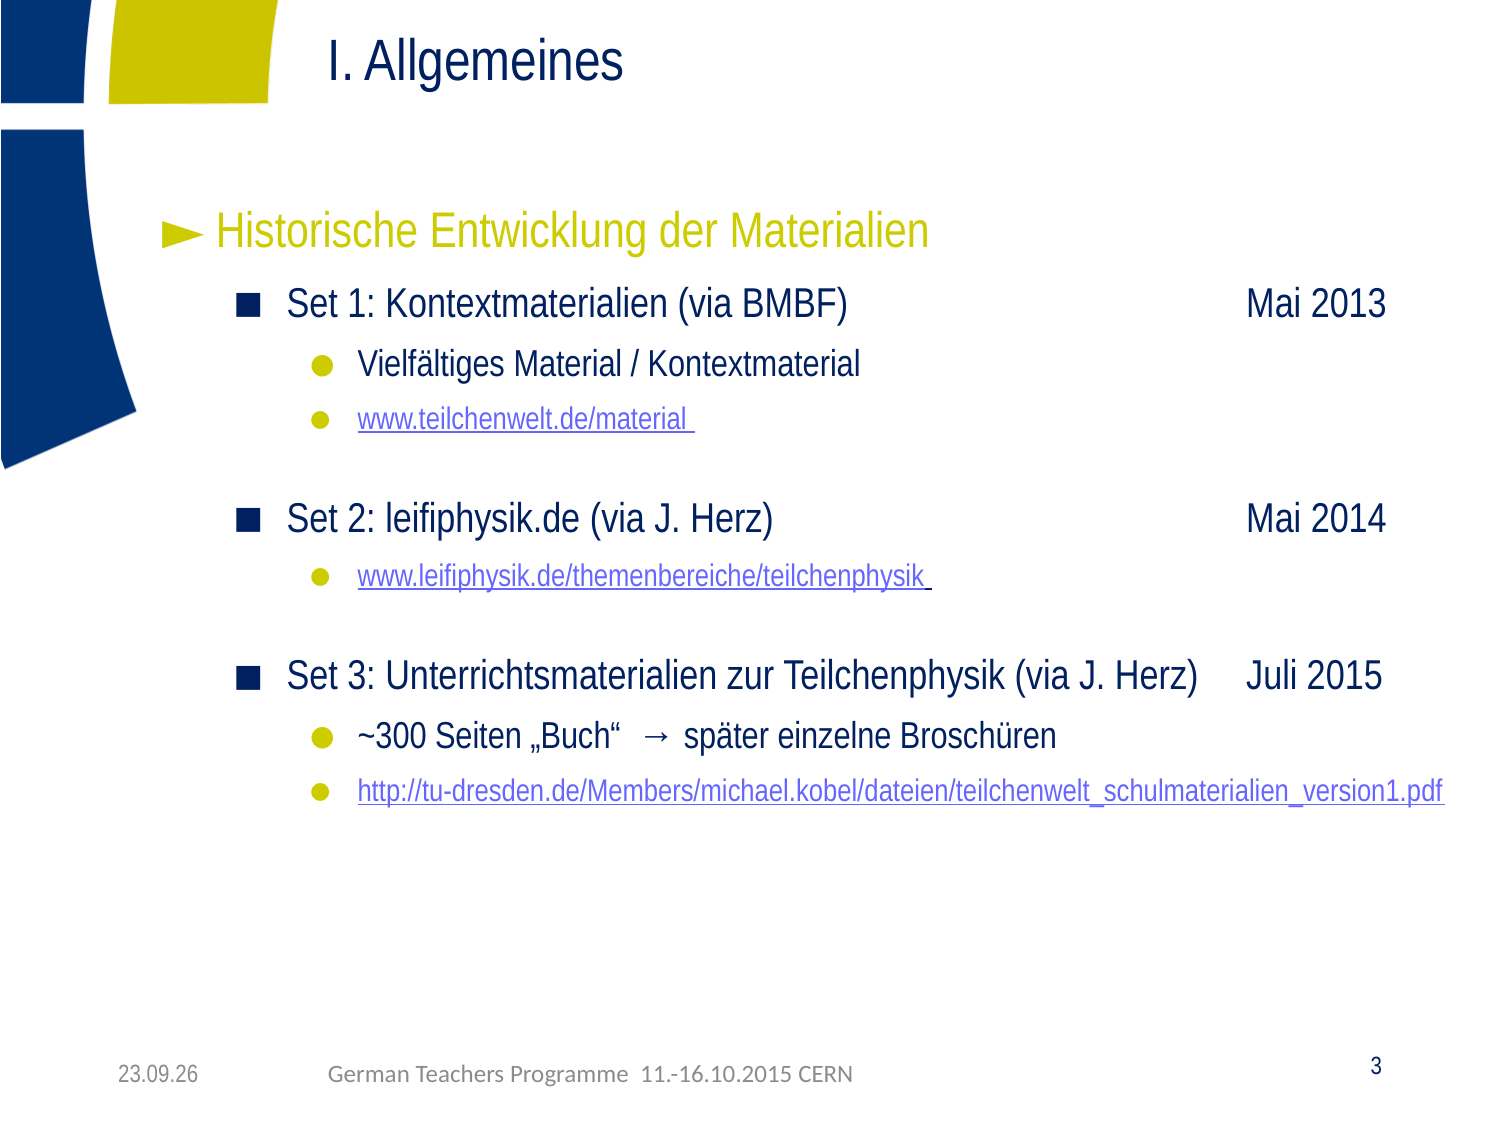

I. Allgemeines
# Historische Entwicklung der Materialien
Set 1: Kontextmaterialien (via BMBF)						Mai 2013
Vielfältiges Material / Kontextmaterial
www.teilchenwelt.de/material
Set 2: leifiphysik.de (via J. Herz)							Mai 2014
www.leifiphysik.de/themenbereiche/teilchenphysik
Set 3: Unterrichtsmaterialien zur Teilchenphysik (via J. Herz)	Juli 2015
~300 Seiten „Buch“ → später einzelne Broschüren
http://tu-dresden.de/Members/michael.kobel/dateien/teilchenwelt_schulmaterialien_version1.pdf
German Teachers Programme 11.-16.10.2015 CERN